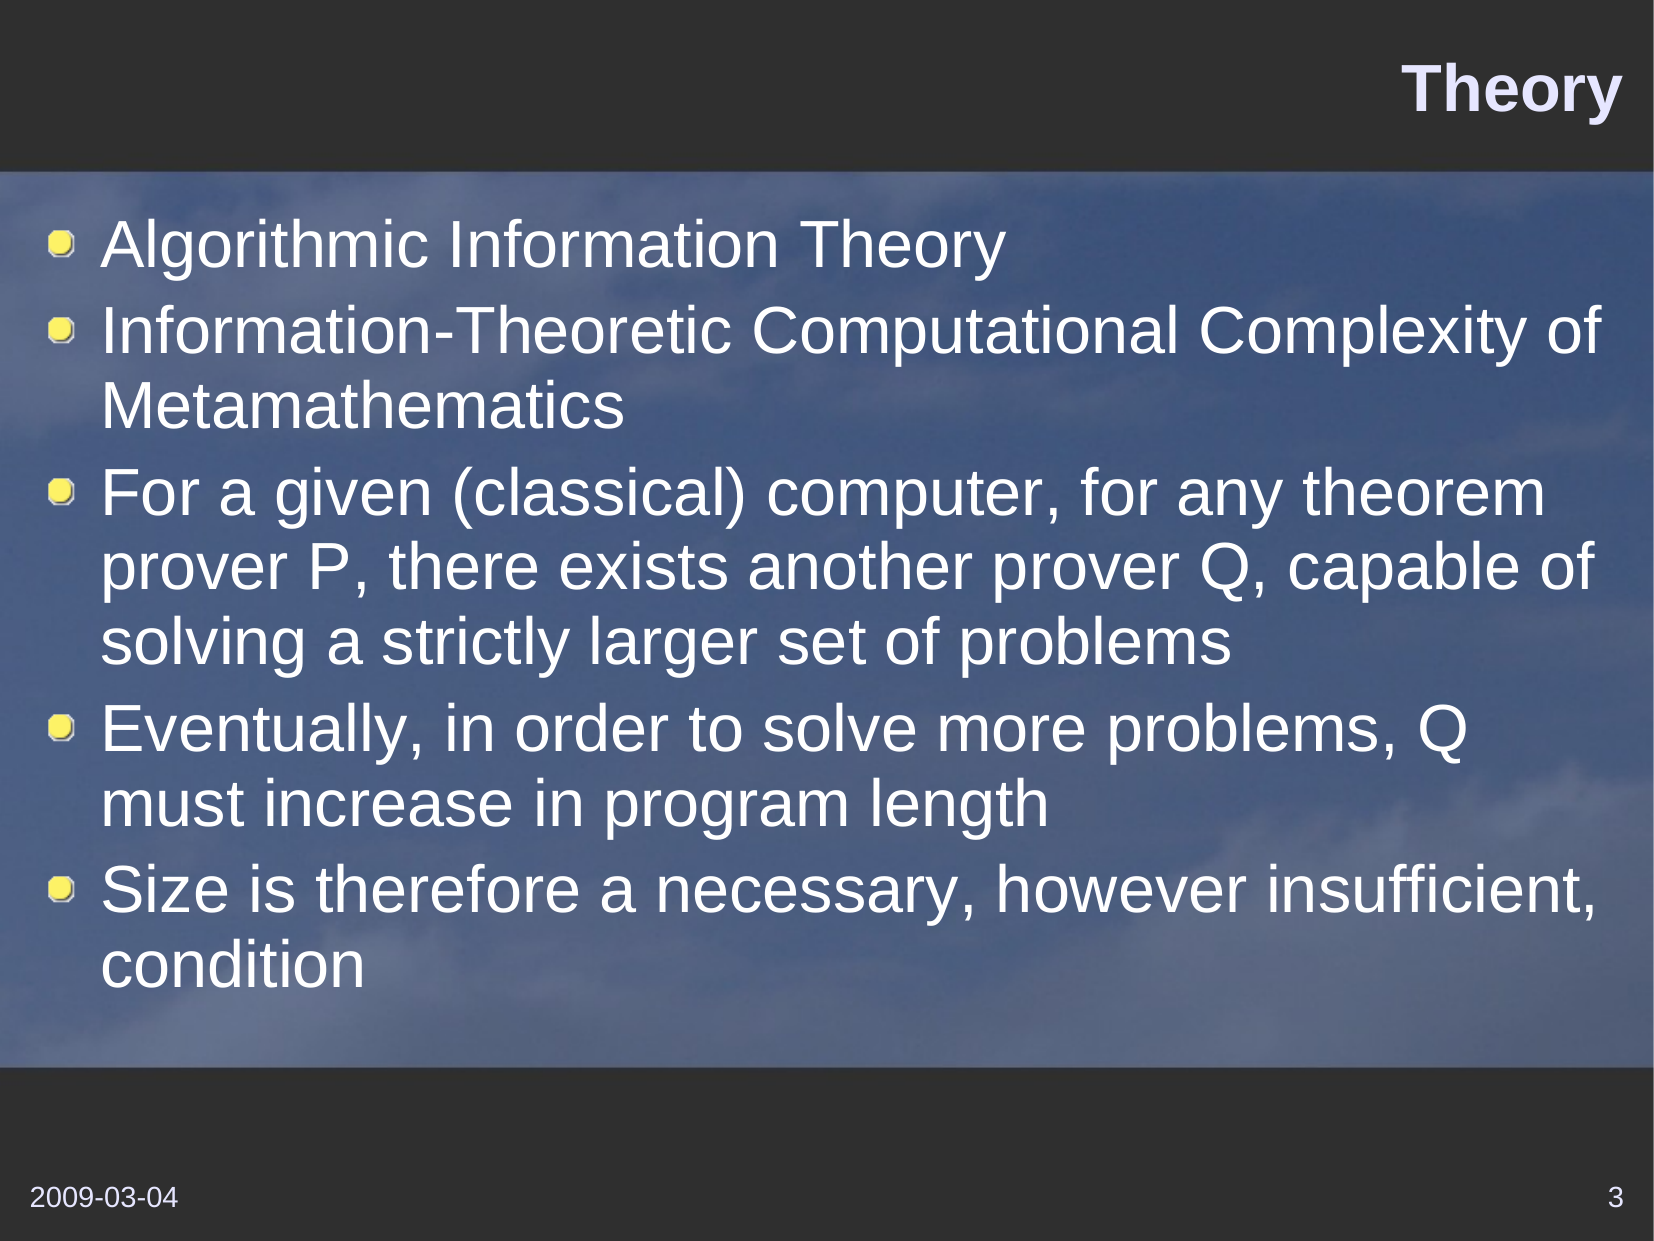

# Theory
Algorithmic Information Theory
Information-Theoretic Computational Complexity of Metamathematics
For a given (classical) computer, for any theorem prover P, there exists another prover Q, capable of solving a strictly larger set of problems
Eventually, in order to solve more problems, Q must increase in program length
Size is therefore a necessary, however insufficient, condition
2009-03-04
3